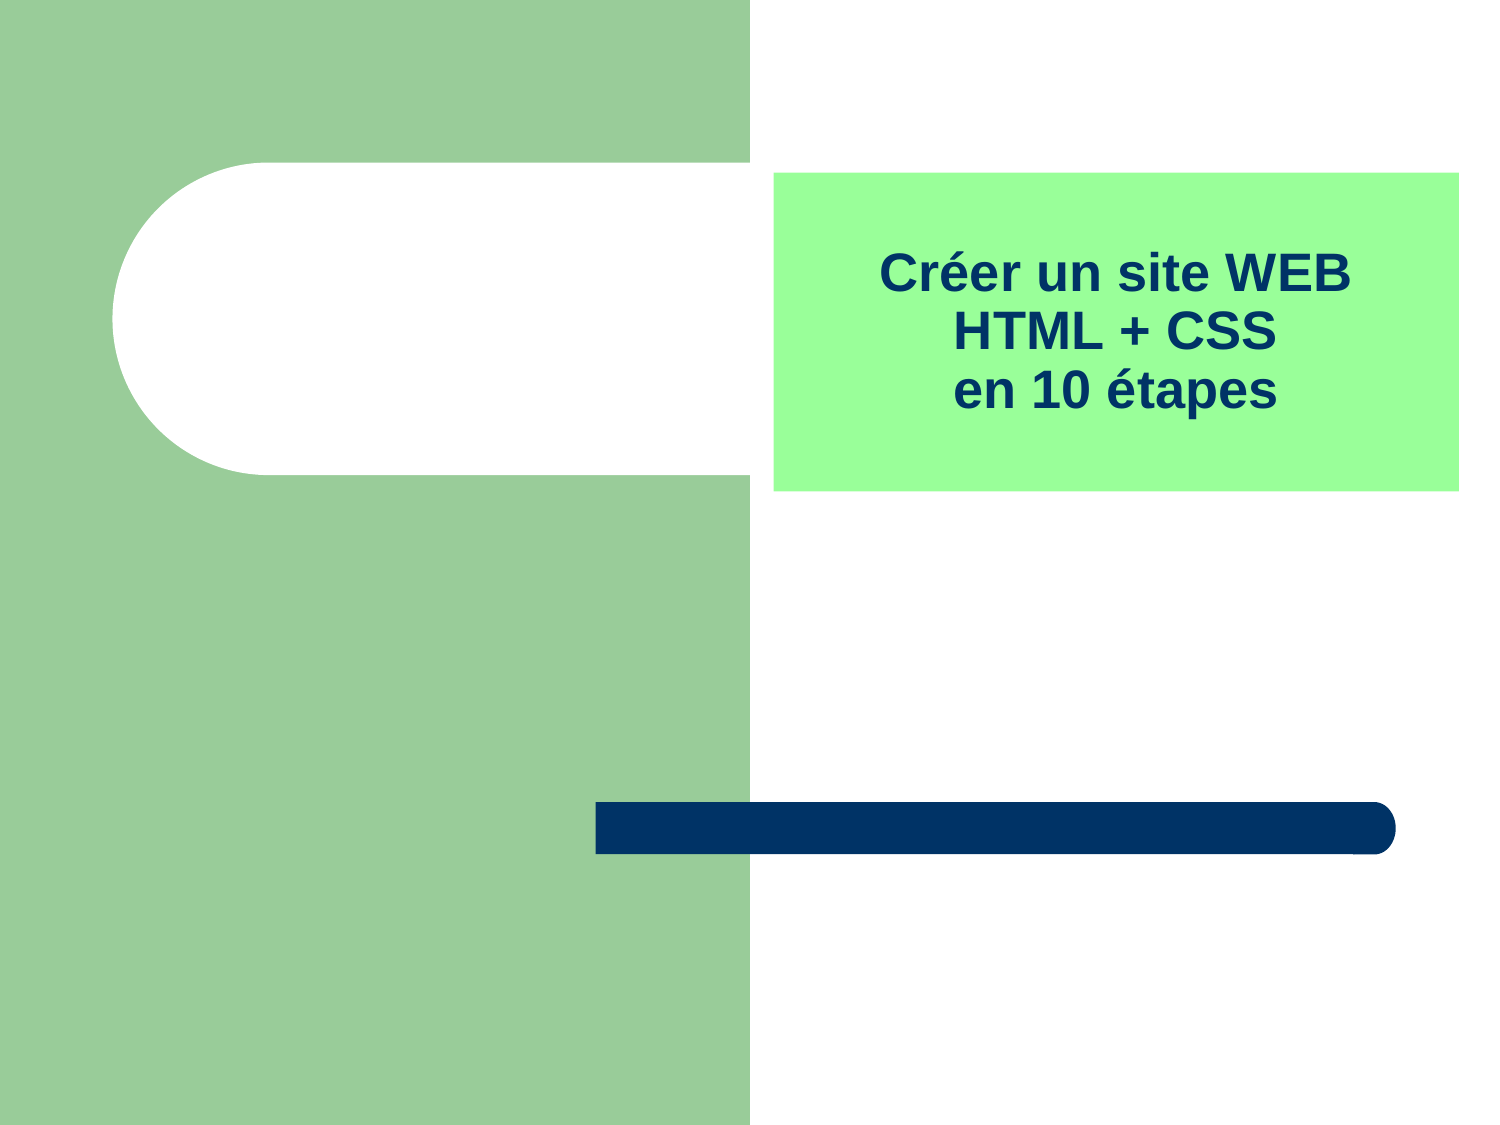

# Créer un site WEB HTML + CSS en 10 étapes